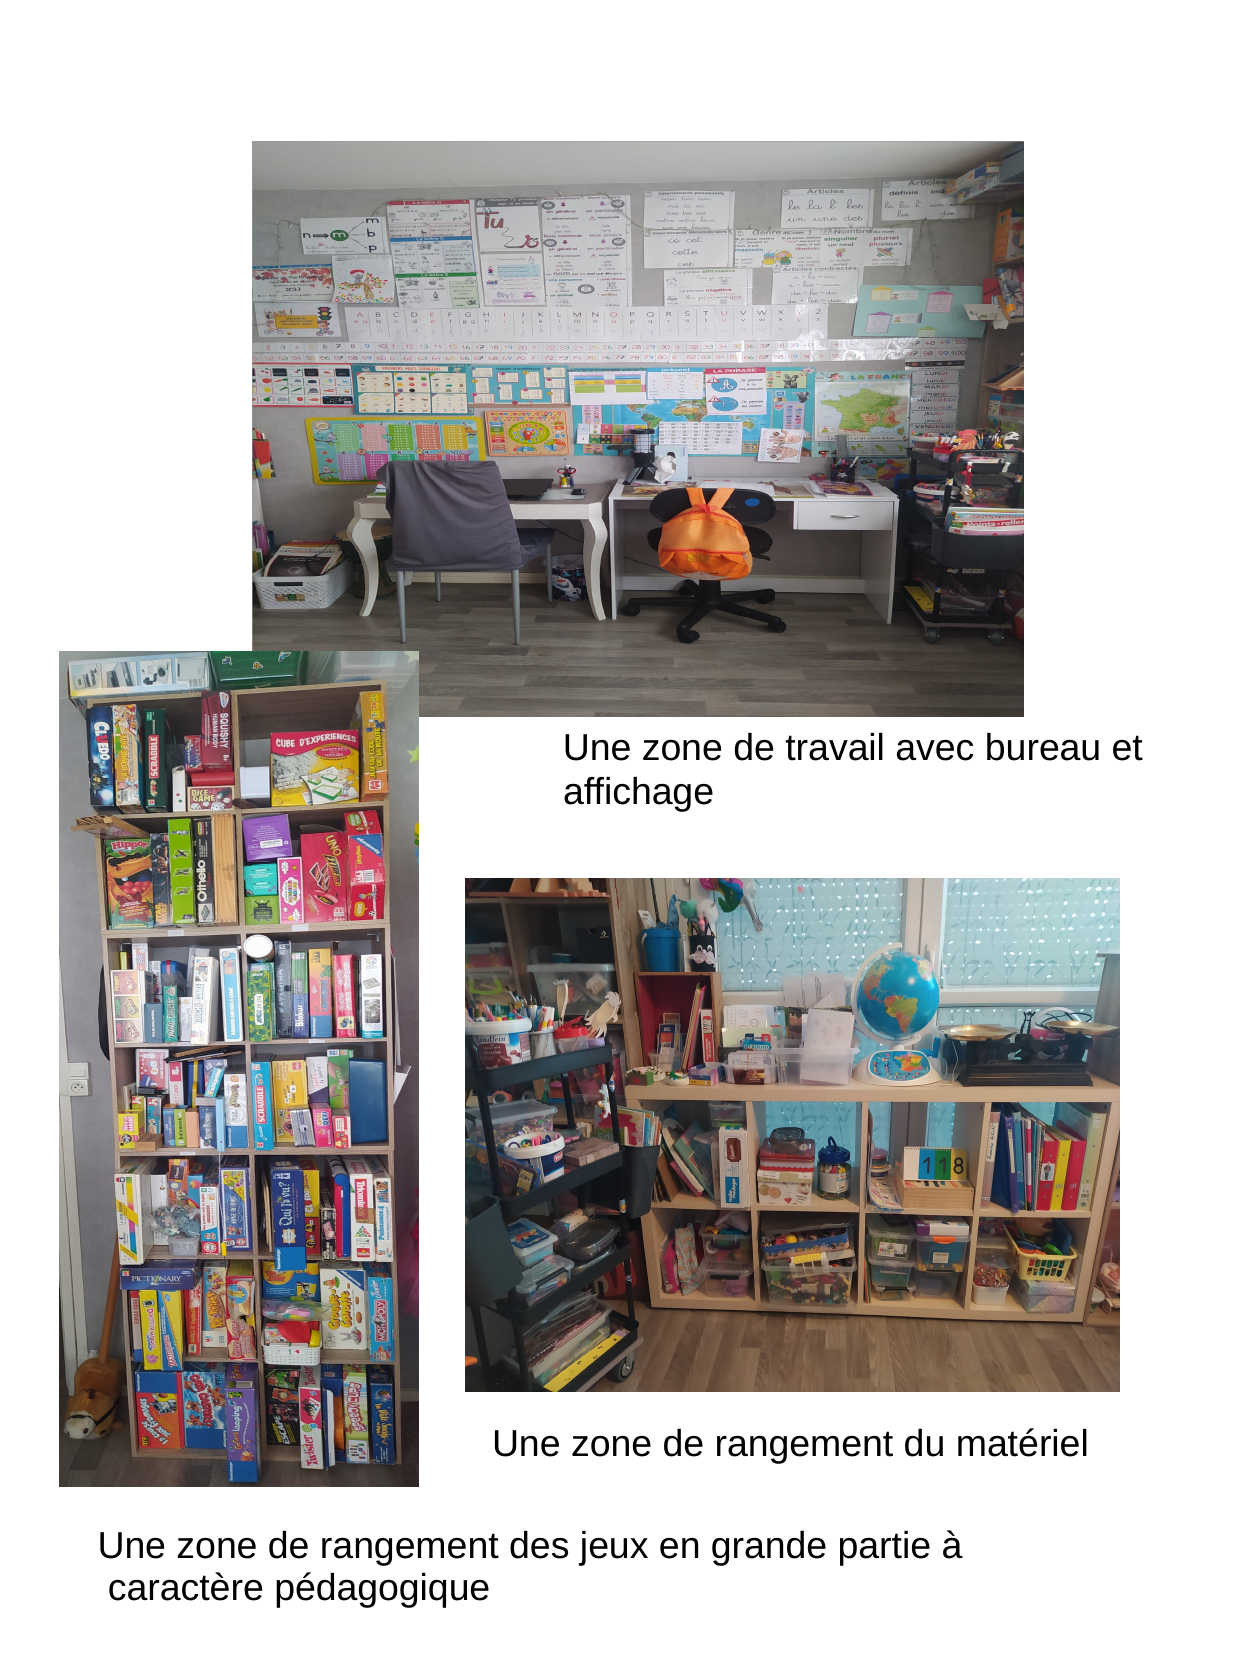

Une zone de travail avec bureau et
affichage
Une zone de rangement du matériel
Une zone de rangement des jeux en grande partie à
 caractère pédagogique